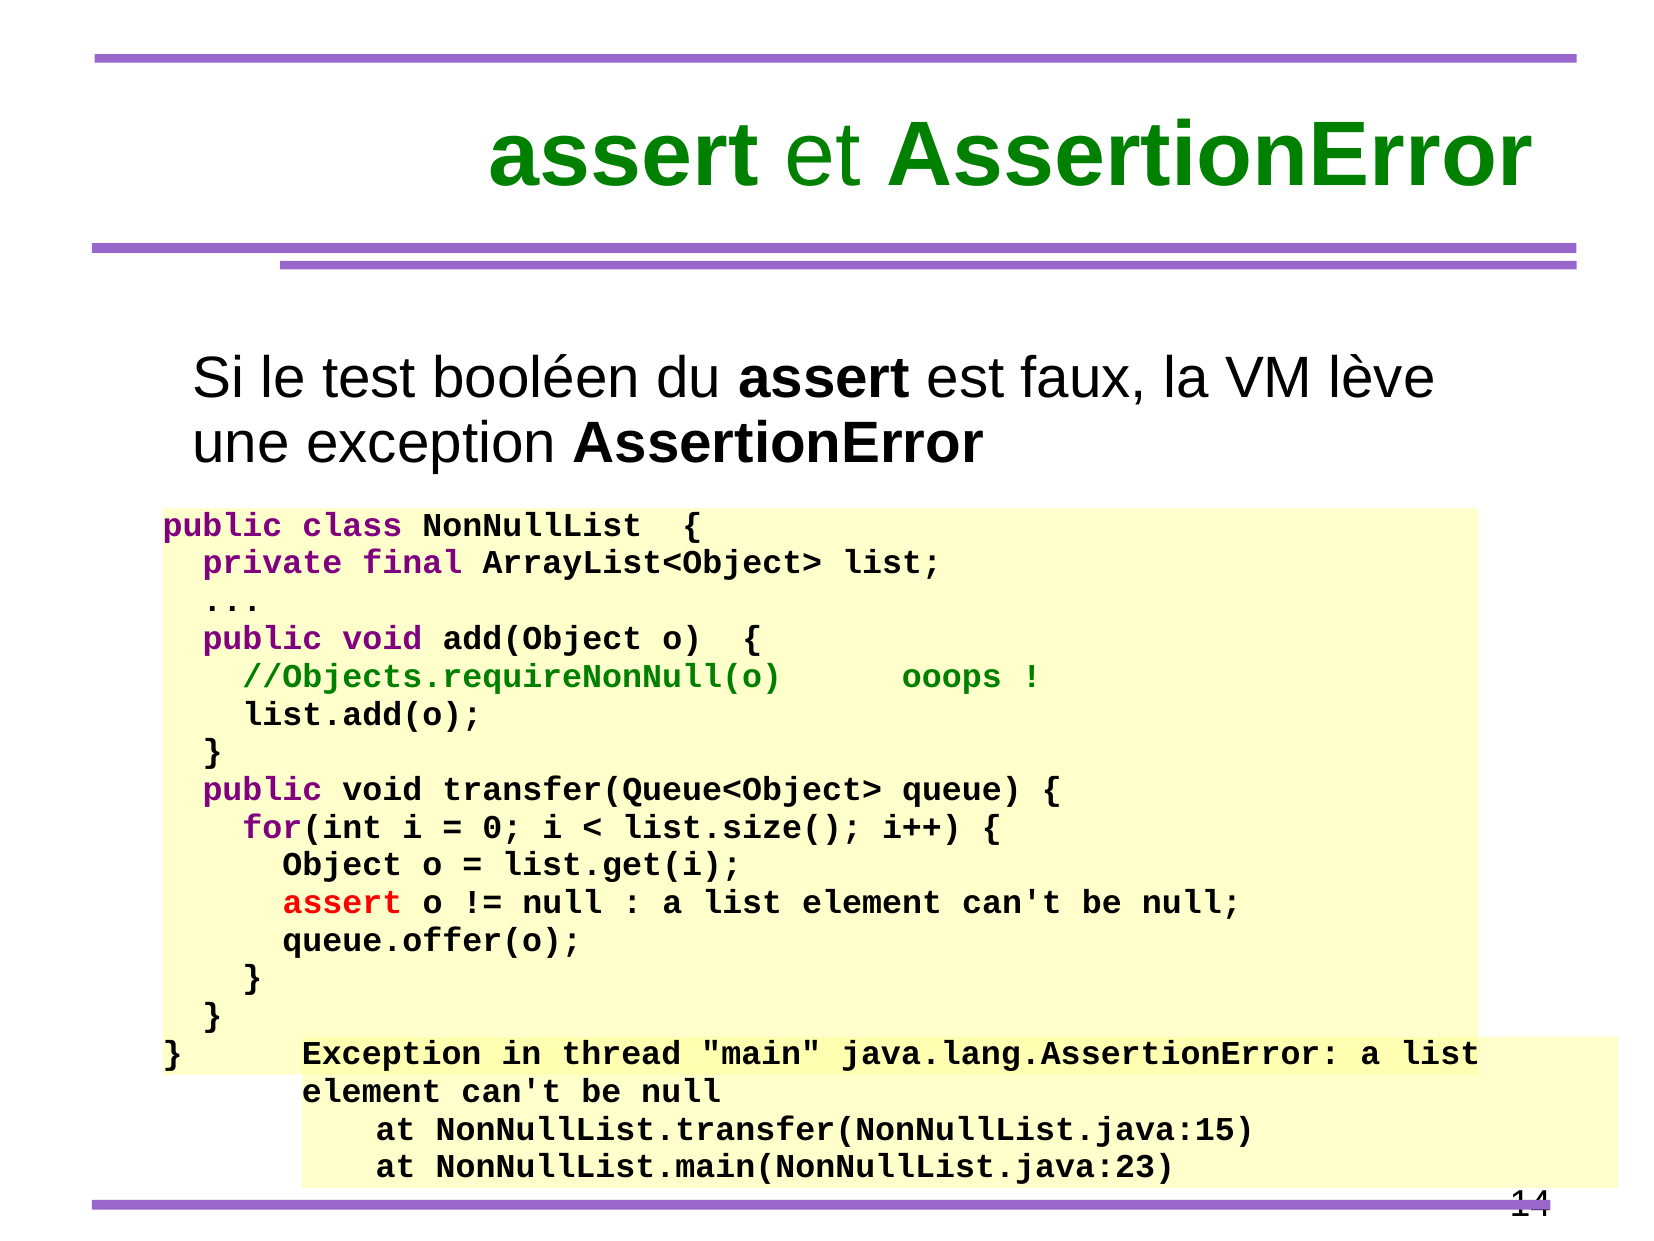

# assert et AssertionError
Si le test booléen du assert est faux, la VM lève une exception AssertionError
public class NonNullList {
 private final ArrayList<Object> list;
 ...
 public void add(Object o) {
 //Objects.requireNonNull(o) ooops !
 list.add(o);
 }
 public void transfer(Queue<Object> queue) {
 for(int i = 0; i < list.size(); i++) {
 Object o = list.get(i);
 assert o != null : a list element can't be null;
 queue.offer(o);
 }
 }
}
Exception in thread "main" java.lang.AssertionError: a list element can't be null
	at NonNullList.transfer(NonNullList.java:15)
	at NonNullList.main(NonNullList.java:23)